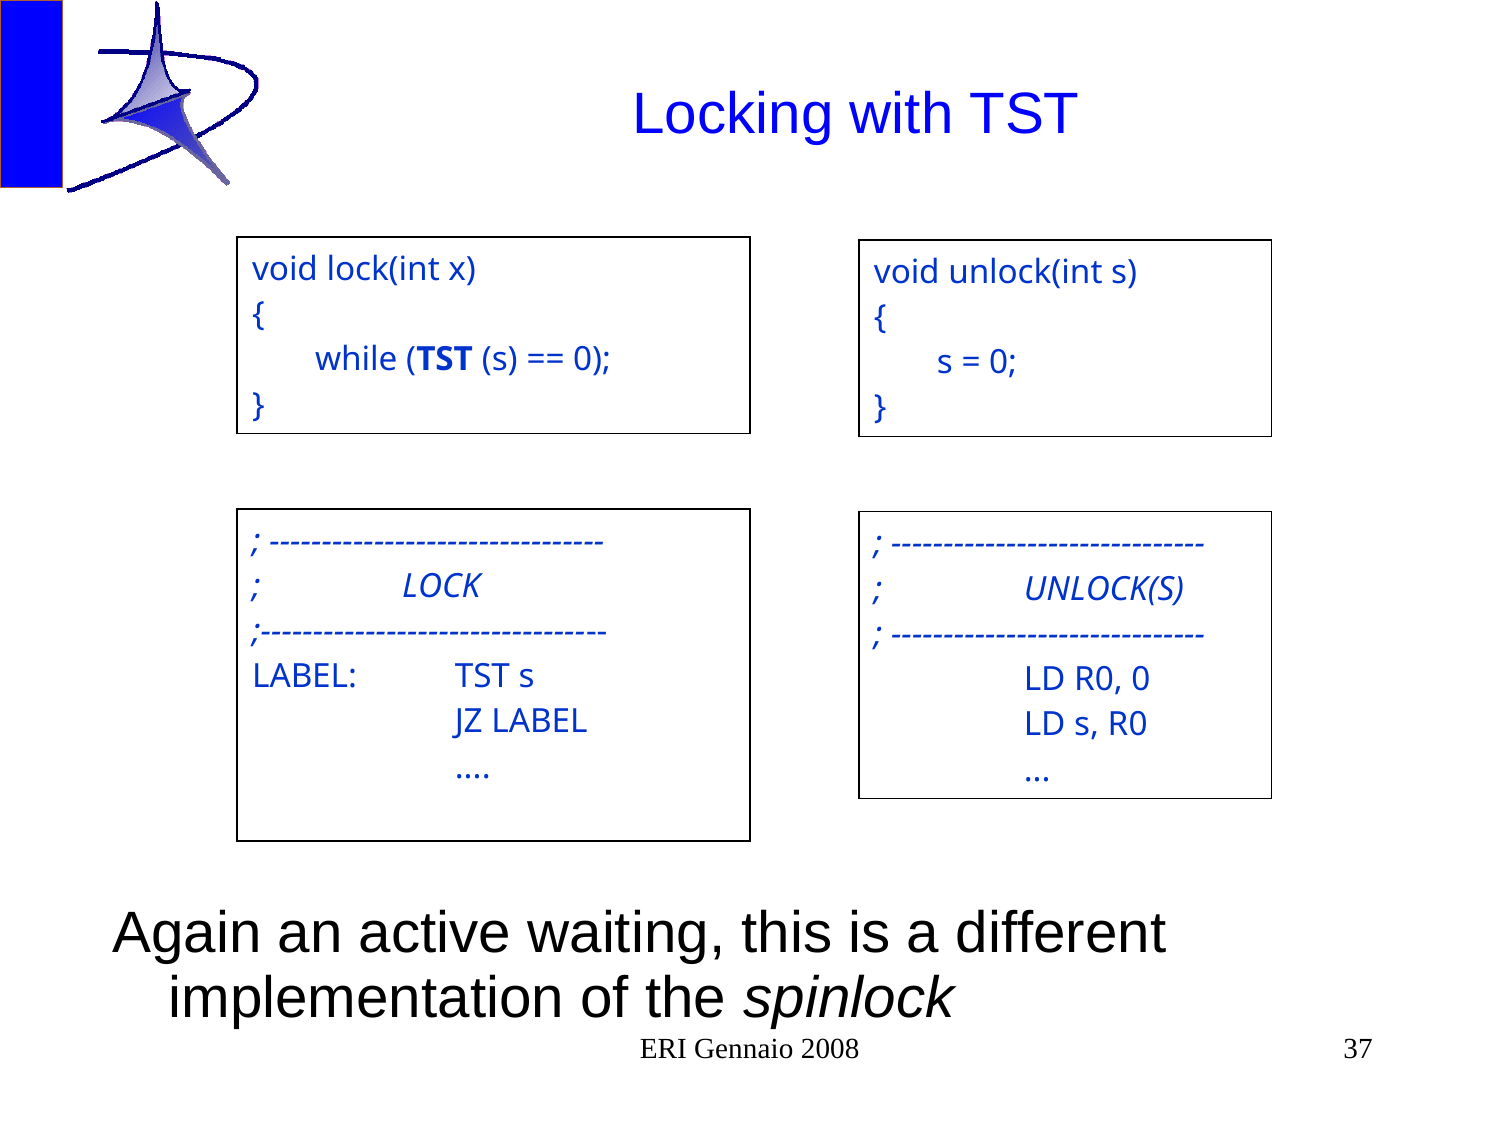

# Locking with TST
void lock(int x)
{
	while (TST (s) == 0);
}
void unlock(int s)
{
	s = 0;
}
; --------------------------------
;	LOCK
;---------------------------------
LABEL:	TST s
		JZ LABEL
		....
; ------------------------------
;	UNLOCK(S)
; ------------------------------
	LD R0, 0
	LD s, R0
	...
Again an active waiting, this is a different implementation of the spinlock
ERI Gennaio 2008
37